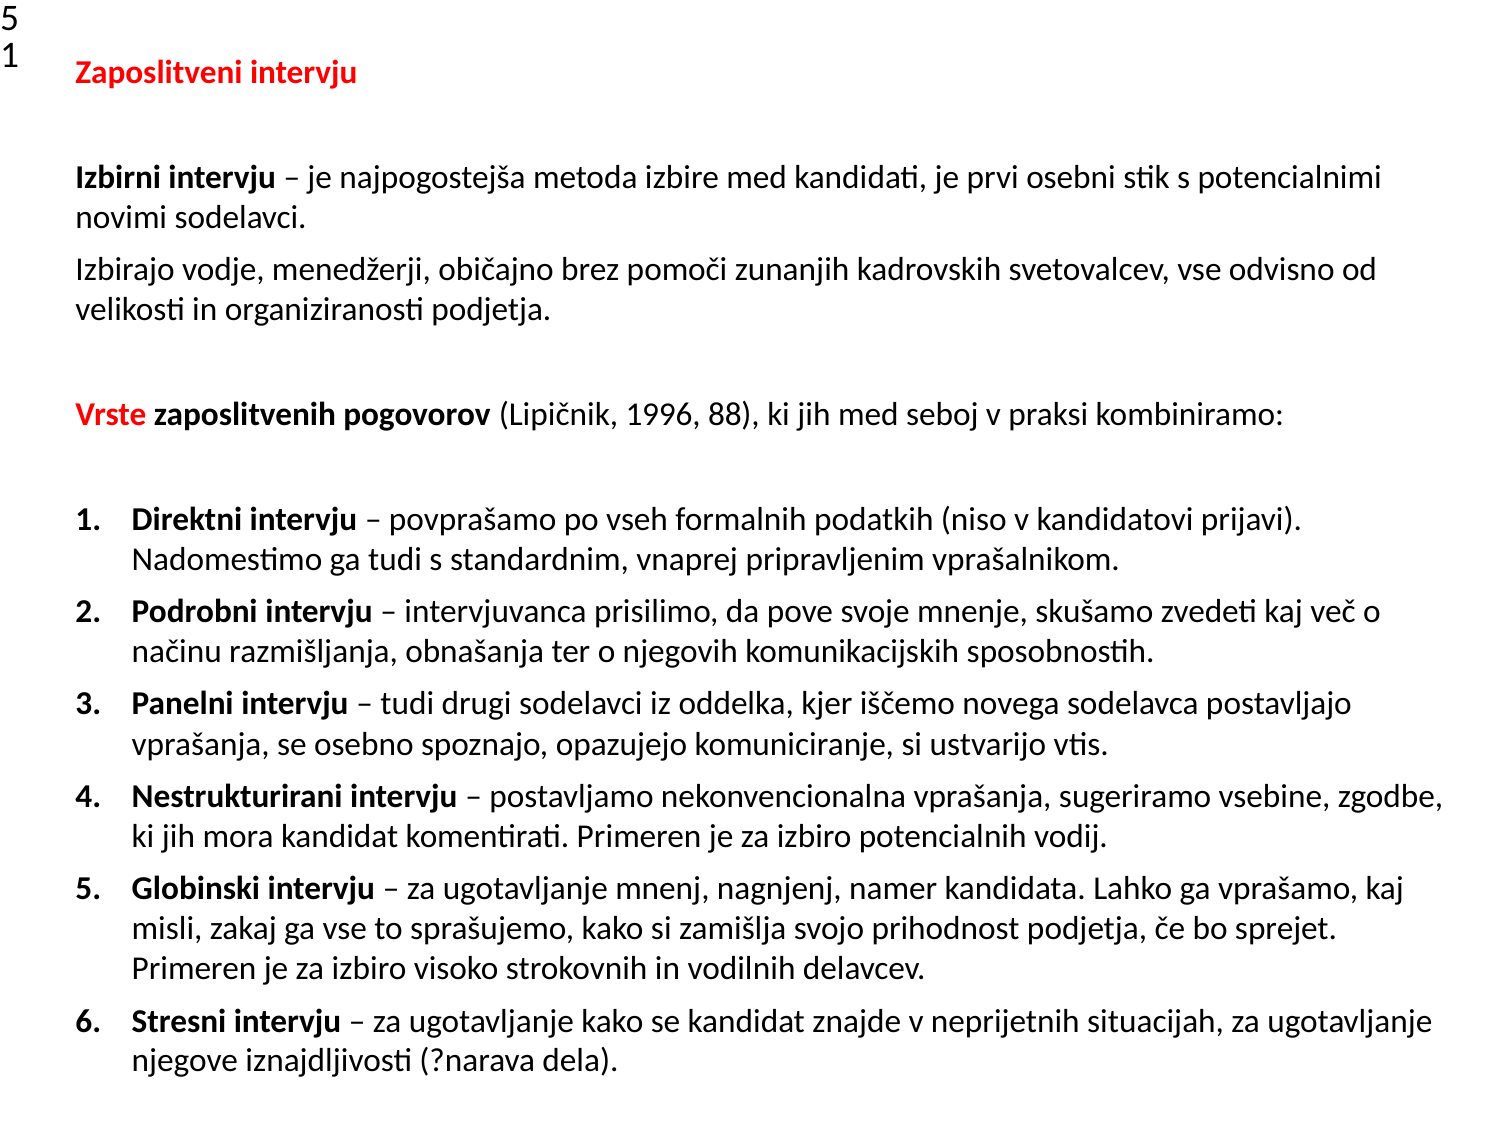

Zaposlitveni intervju
Izbirni intervju – je najpogostejša metoda izbire med kandidati, je prvi osebni stik s potencialnimi novimi sodelavci.
Izbirajo vodje, menedžerji, običajno brez pomoči zunanjih kadrovskih svetovalcev, vse odvisno od velikosti in organiziranosti podjetja.
Vrste zaposlitvenih pogovorov (Lipičnik, 1996, 88), ki jih med seboj v praksi kombiniramo:
Direktni intervju – povprašamo po vseh formalnih podatkih (niso v kandidatovi prijavi). Nadomestimo ga tudi s standardnim, vnaprej pripravljenim vprašalnikom.
Podrobni intervju – intervjuvanca prisilimo, da pove svoje mnenje, skušamo zvedeti kaj več o načinu razmišljanja, obnašanja ter o njegovih komunikacijskih sposobnostih.
Panelni intervju – tudi drugi sodelavci iz oddelka, kjer iščemo novega sodelavca postavljajo vprašanja, se osebno spoznajo, opazujejo komuniciranje, si ustvarijo vtis.
Nestrukturirani intervju – postavljamo nekonvencionalna vprašanja, sugeriramo vsebine, zgodbe, ki jih mora kandidat komentirati. Primeren je za izbiro potencialnih vodij.
Globinski intervju – za ugotavljanje mnenj, nagnjenj, namer kandidata. Lahko ga vprašamo, kaj misli, zakaj ga vse to sprašujemo, kako si zamišlja svojo prihodnost podjetja, če bo sprejet. Primeren je za izbiro visoko strokovnih in vodilnih delavcev.
Stresni intervju – za ugotavljanje kako se kandidat znajde v neprijetnih situacijah, za ugotavljanje njegove iznajdljivosti (?narava dela).